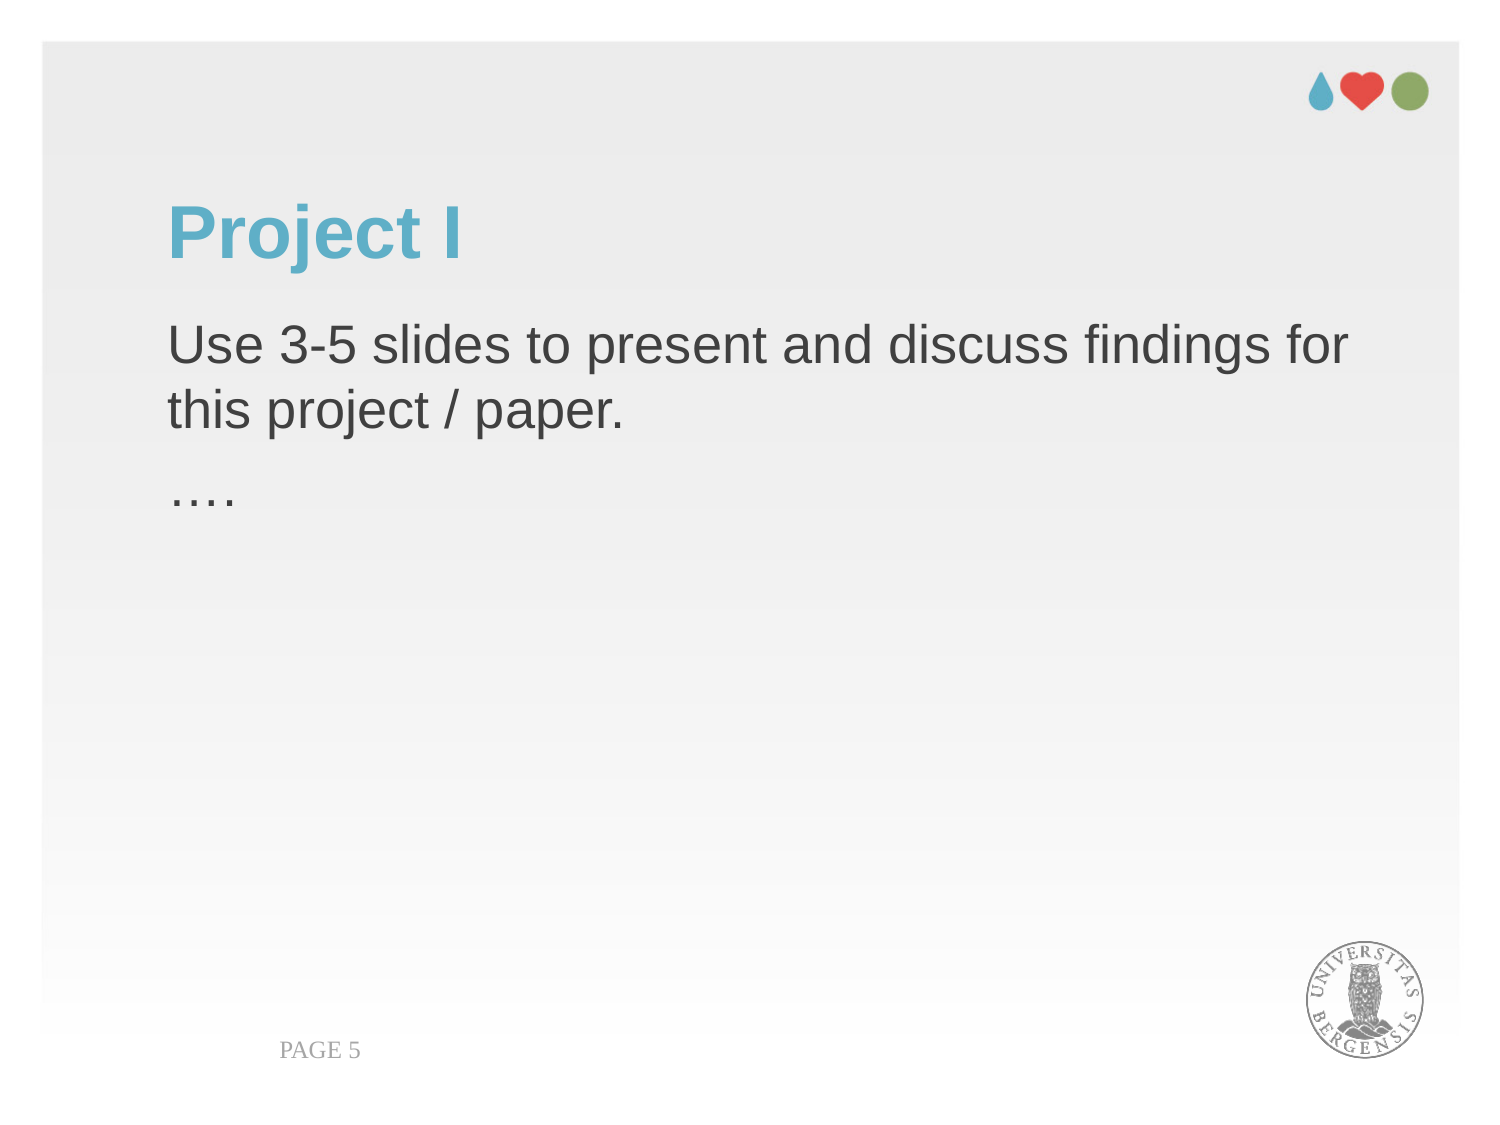

# Project I
Use 3-5 slides to present and discuss findings for this project / paper.
….
PAGE